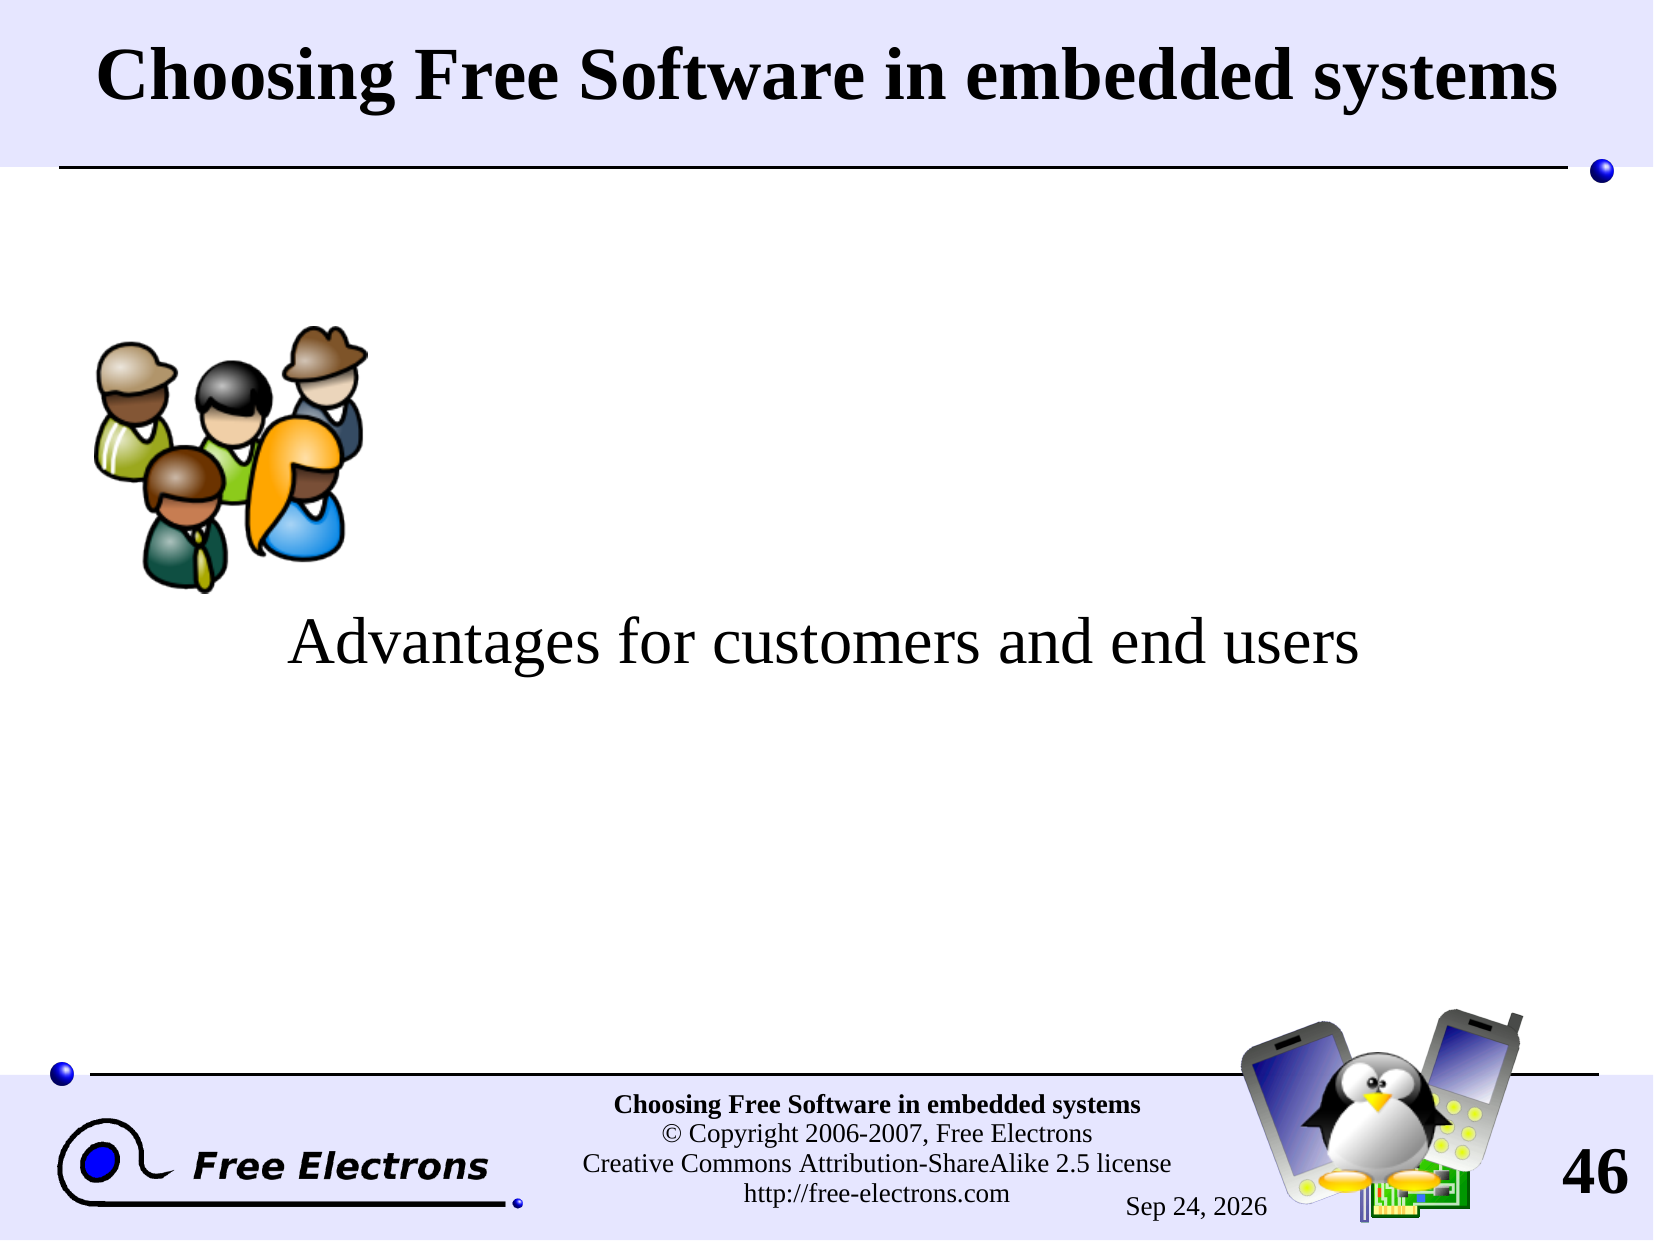

# Choosing Free Software in embedded systems
Advantages for customers and end users